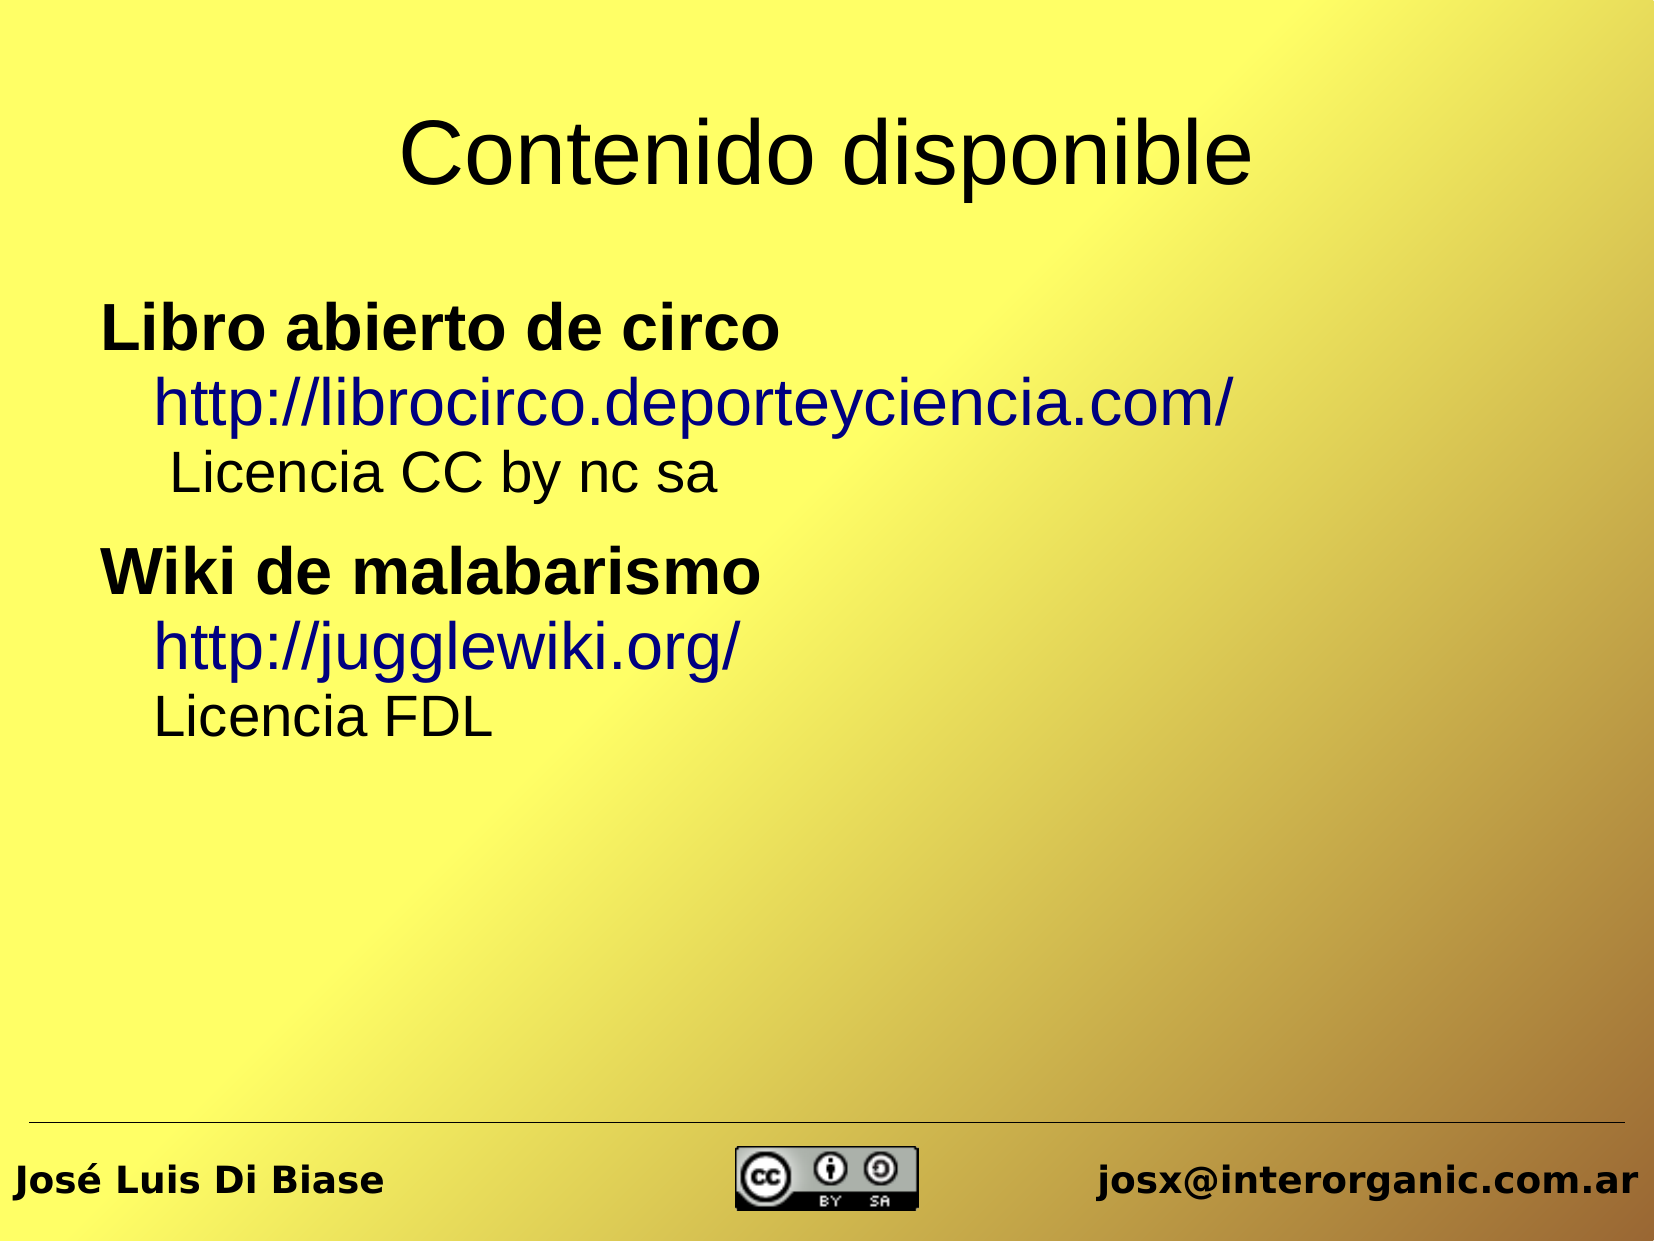

# Contenido disponible
Libro abierto de circo http://librocirco.deporteyciencia.com/
 Licencia CC by nc sa
Wiki de malabarismo
http://jugglewiki.org/
Licencia FDL
José Luis Di Biase
 josx@interorganic.com.ar